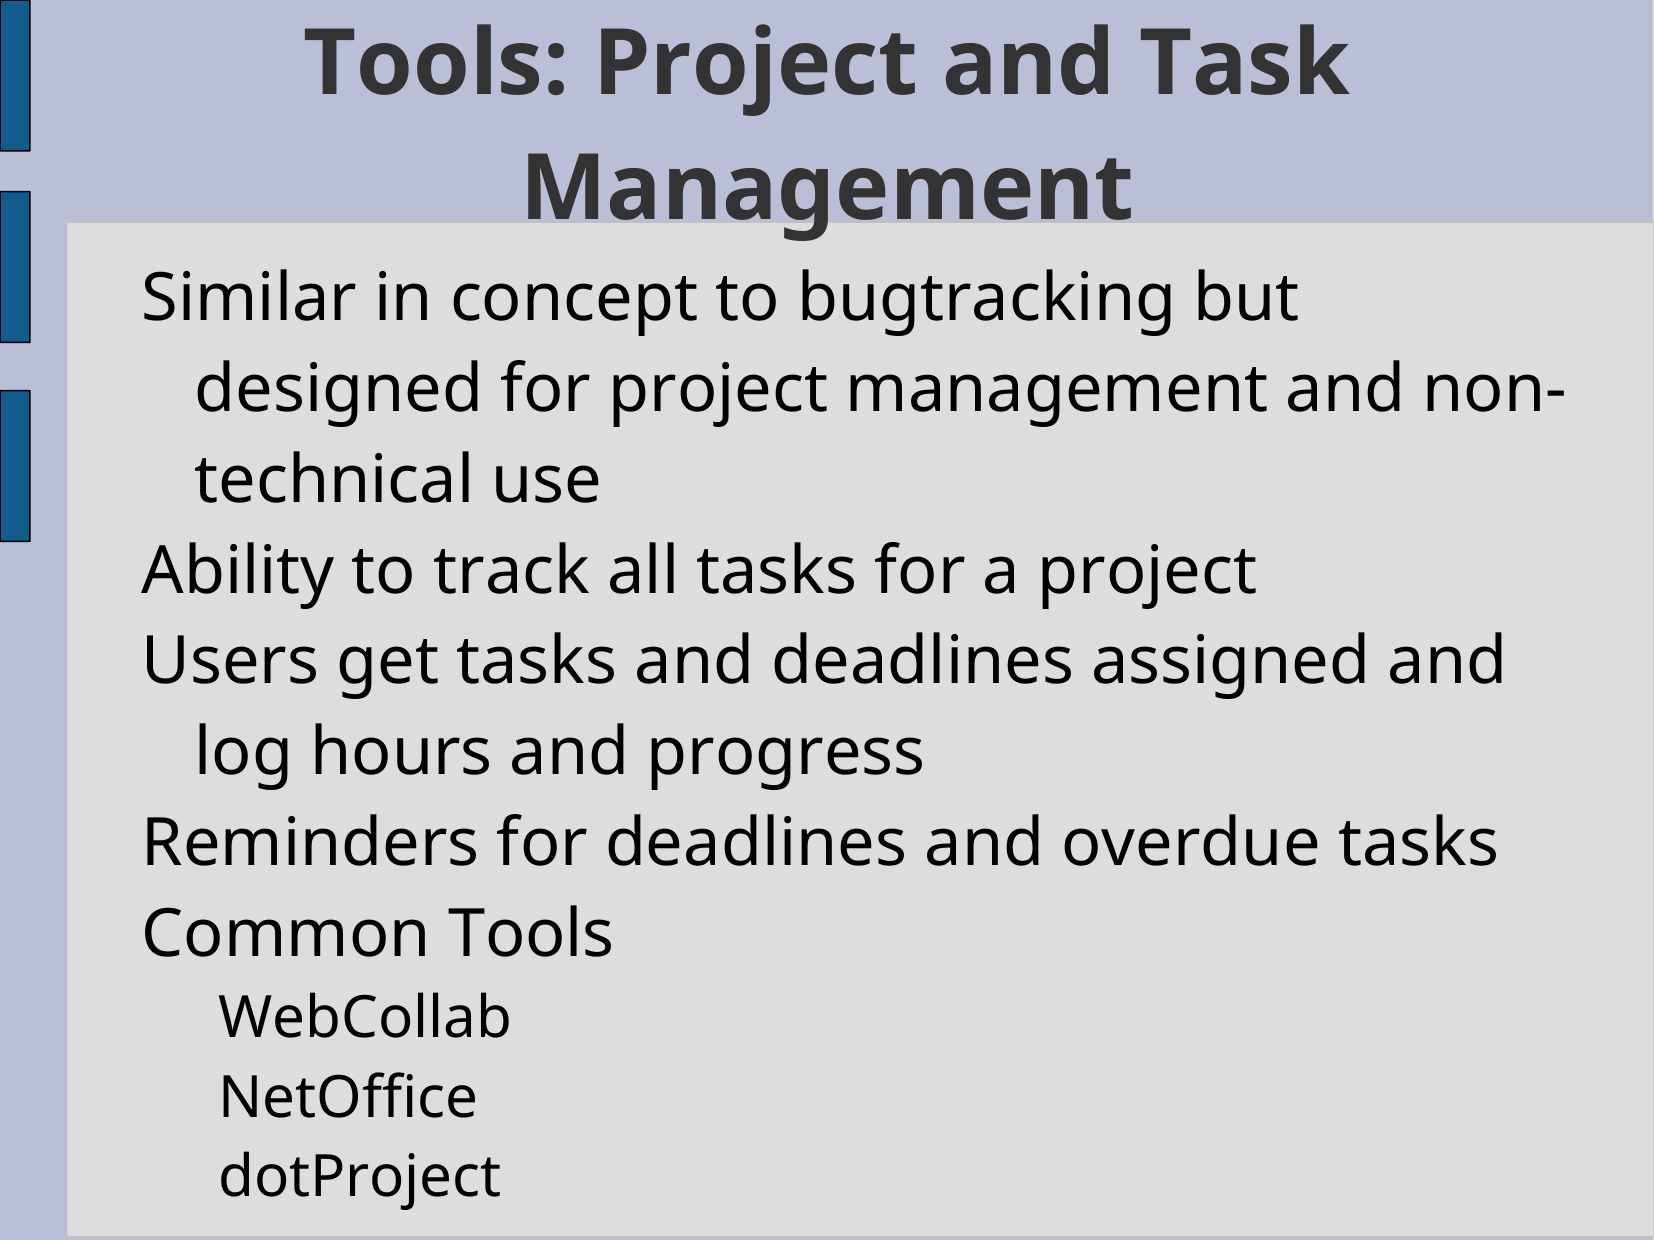

# Tools: Project and Task Management
Similar in concept to bugtracking but designed for project management and non-technical use
Ability to track all tasks for a project
Users get tasks and deadlines assigned and log hours and progress
Reminders for deadlines and overdue tasks
Common Tools
WebCollab
NetOffice
dotProject